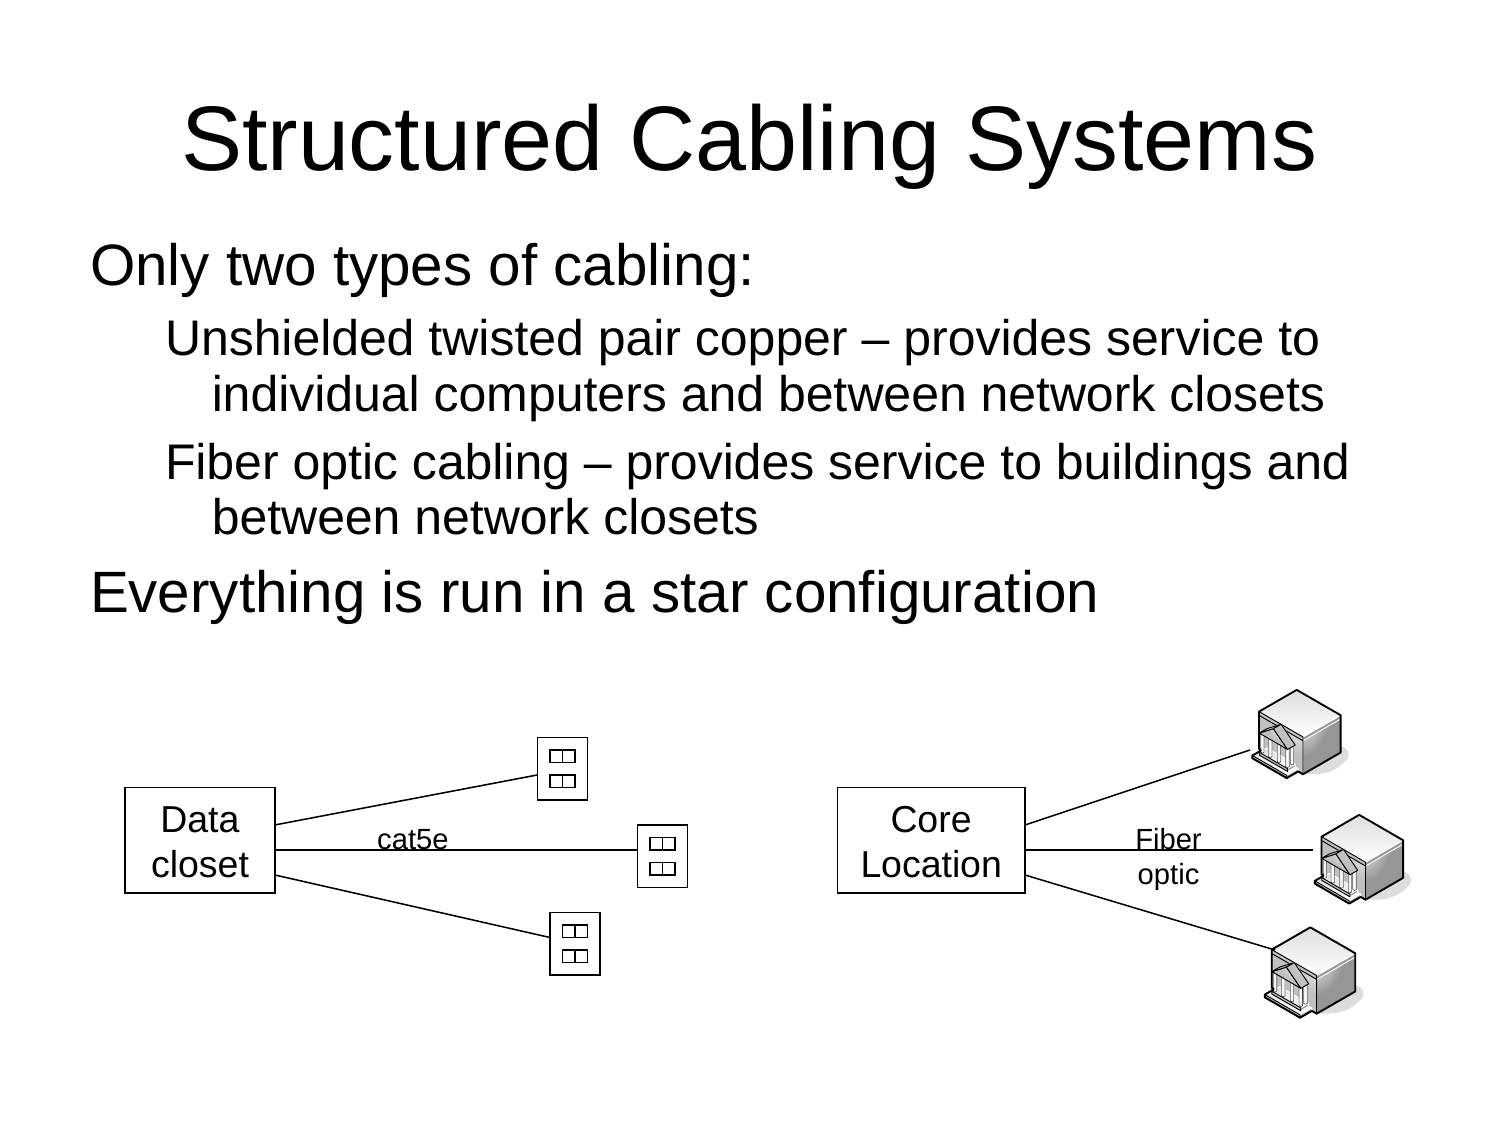

# Structured Cabling Systems
Only two types of cabling:
Unshielded twisted pair copper – provides service to individual computers and between network closets
Fiber optic cabling – provides service to buildings and between network closets
Everything is run in a star configuration
Data closet
Core Location
cat5e
Fiber optic